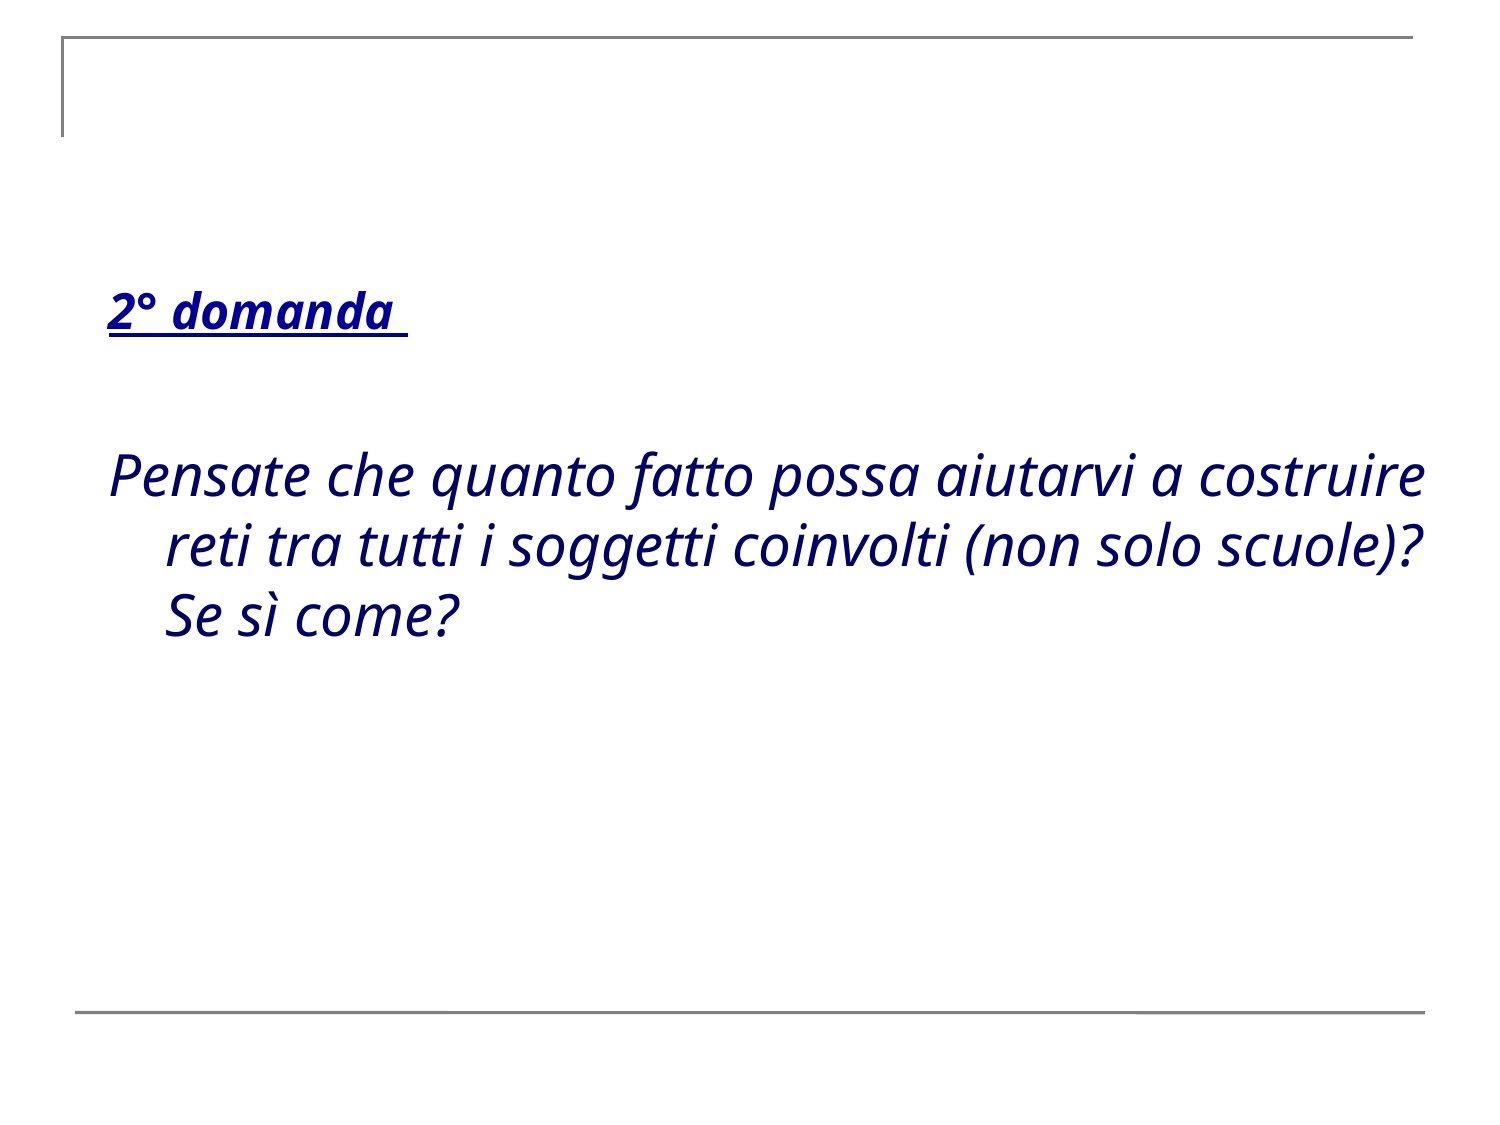

2° domanda
Pensate che quanto fatto possa aiutarvi a costruire reti tra tutti i soggetti coinvolti (non solo scuole)? Se sì come?